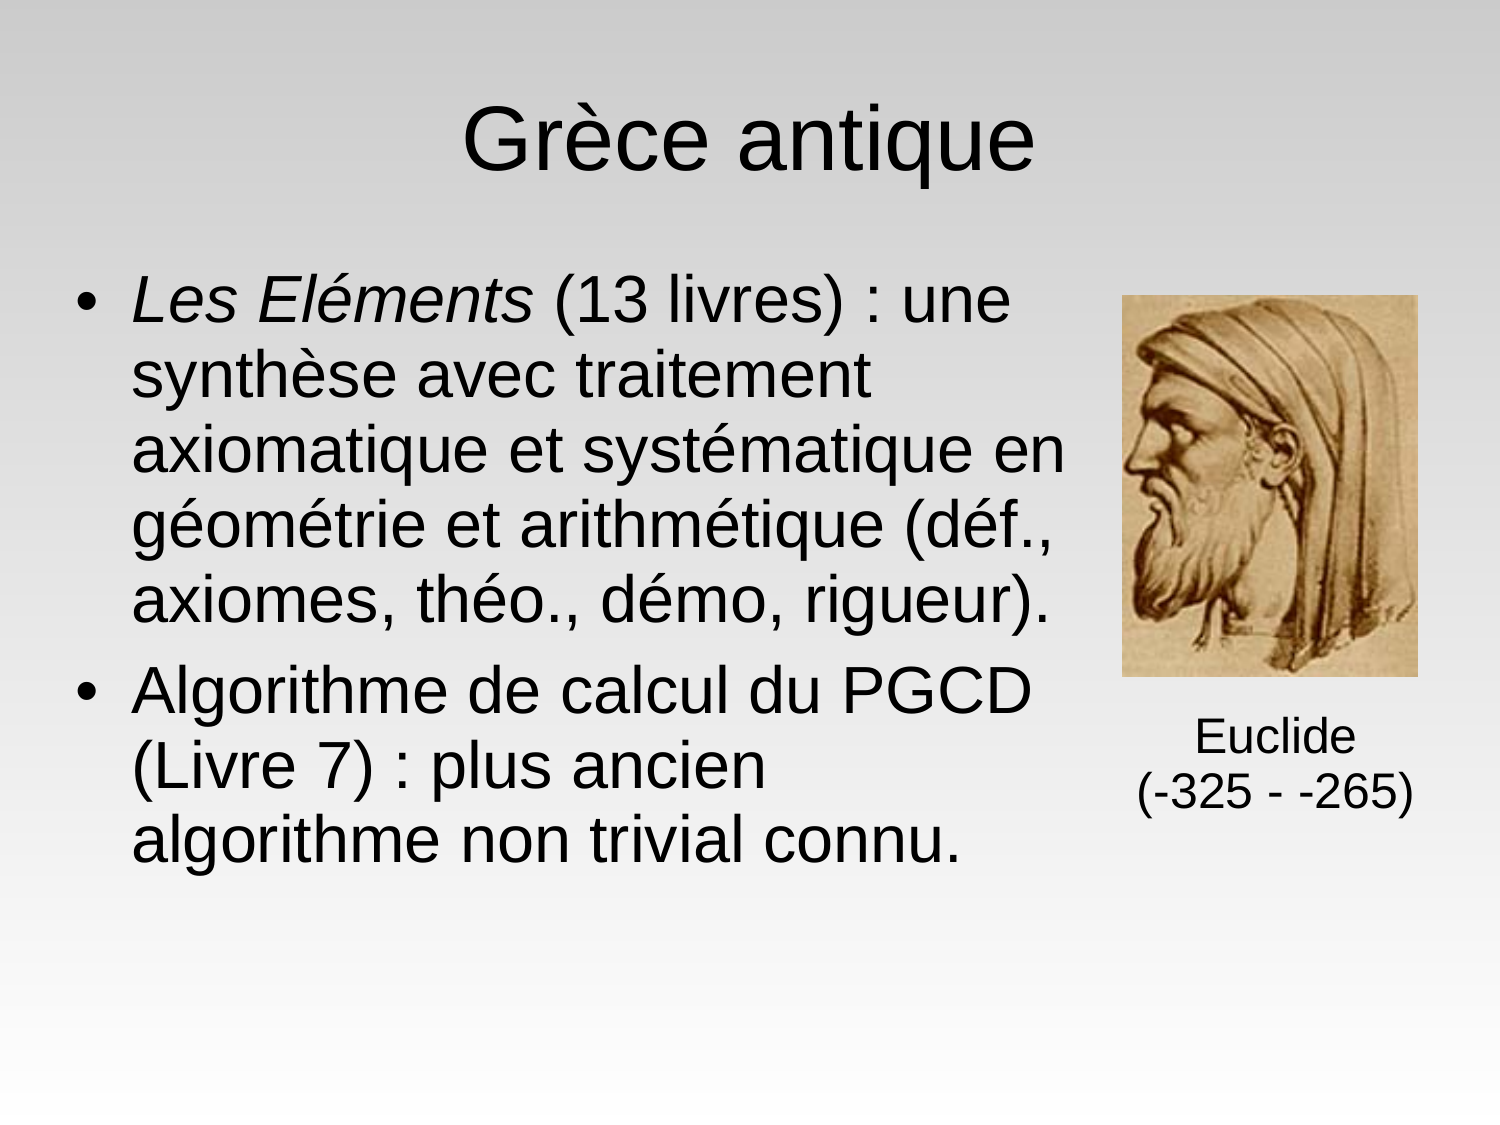

# Grèce antique
Les Eléments (13 livres) : une synthèse avec traitement axiomatique et systématique en géométrie et arithmétique (déf., axiomes, théo., démo, rigueur).
Algorithme de calcul du PGCD (Livre 7) : plus ancien algorithme non trivial connu.
Euclide
(-325 - -265)